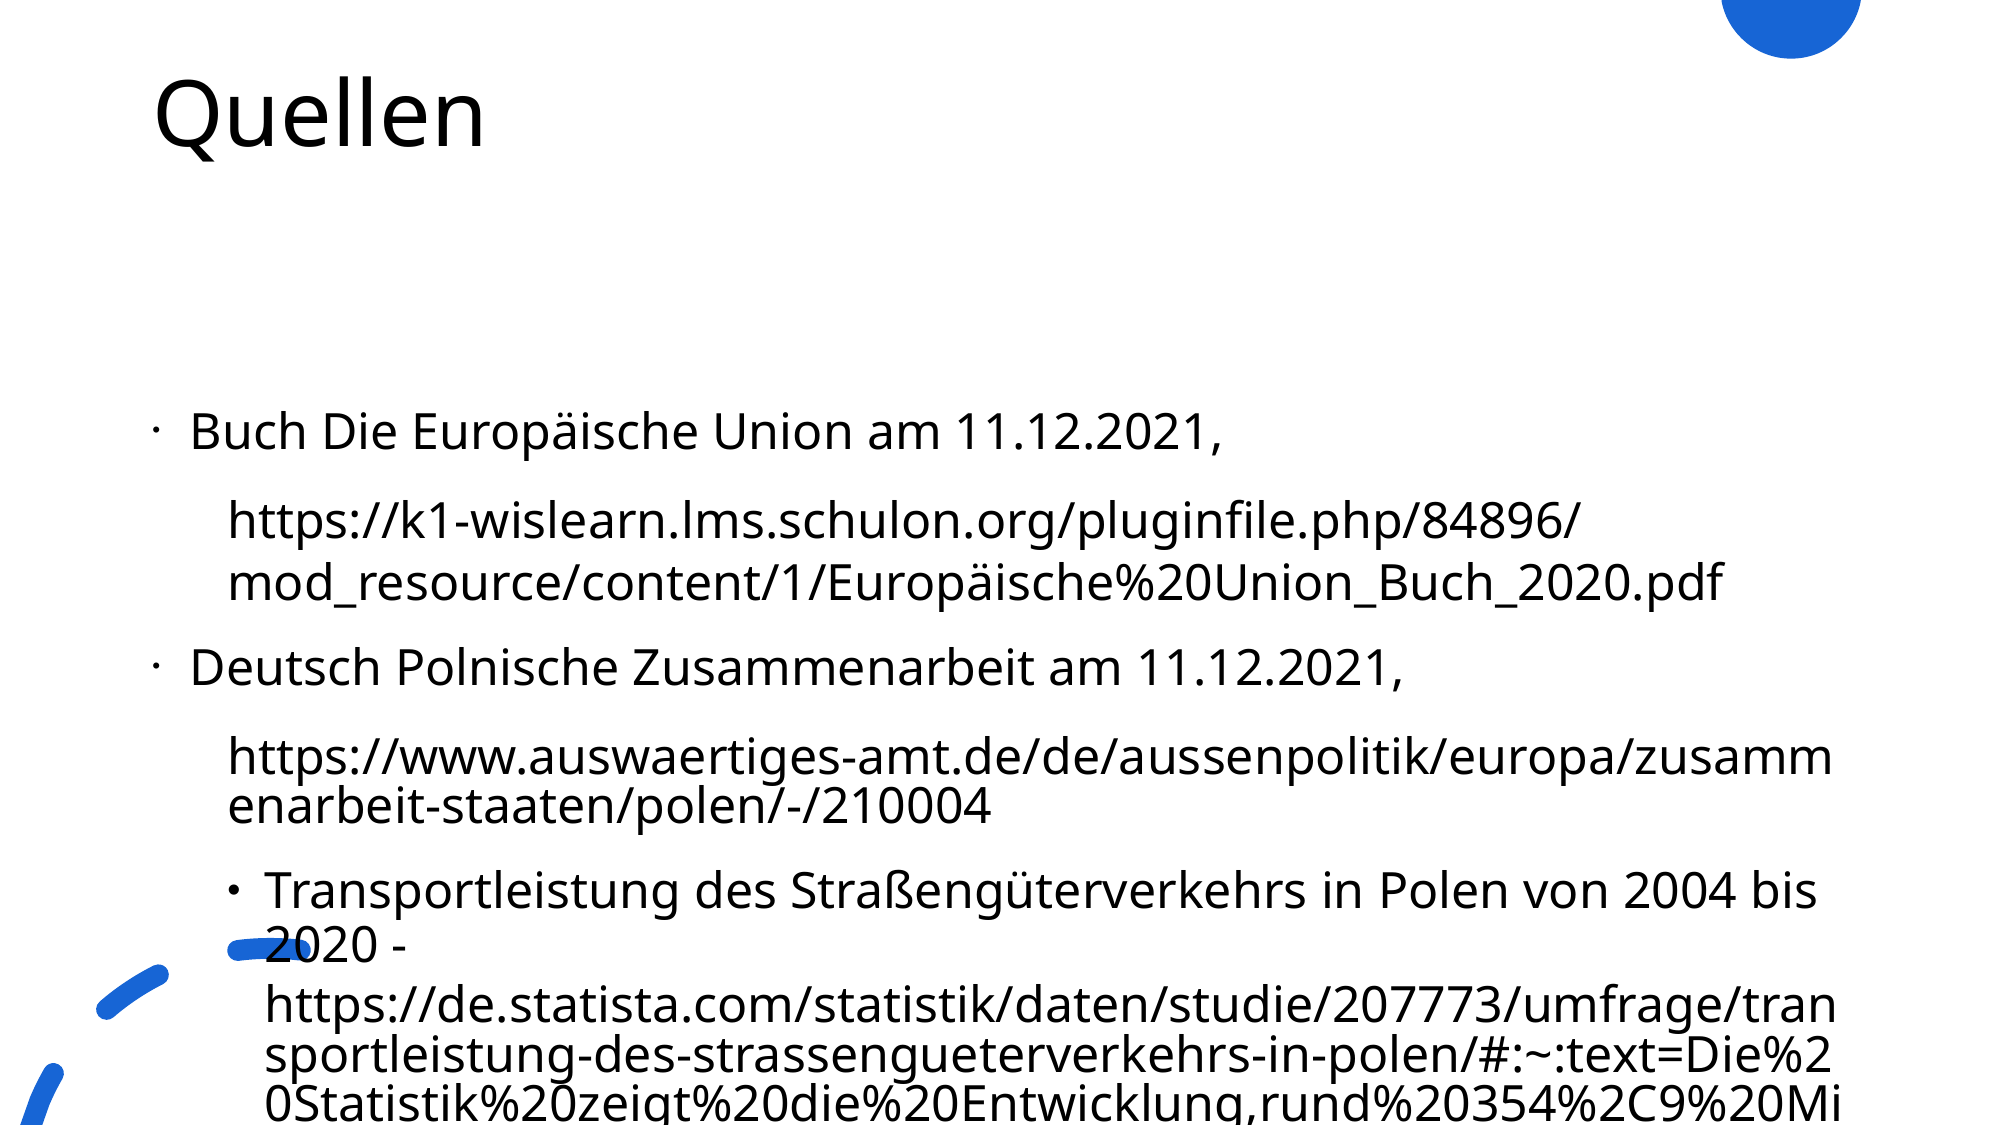

# Quellen
Buch Die Europäische Union am 11.12.2021,
https://k1-wislearn.lms.schulon.org/pluginfile.php/84896/mod_resource/content/1/Europäische%20Union_Buch_2020.pdf
Deutsch Polnische Zusammenarbeit am 11.12.2021,
https://www.auswaertiges-amt.de/de/aussenpolitik/europa/zusammenarbeit-staaten/polen/-/210004
Transportleistung des Straßengüterverkehrs in Polen von 2004 bis 2020 - https://de.statista.com/statistik/daten/studie/207773/umfrage/transportleistung-des-strassengueterverkehrs-in-polen/#:~:text=Die%20Statistik%20zeigt%20die%20Entwicklung,rund%20354%2C9%20Milliarden%20Tonnenkilometer.